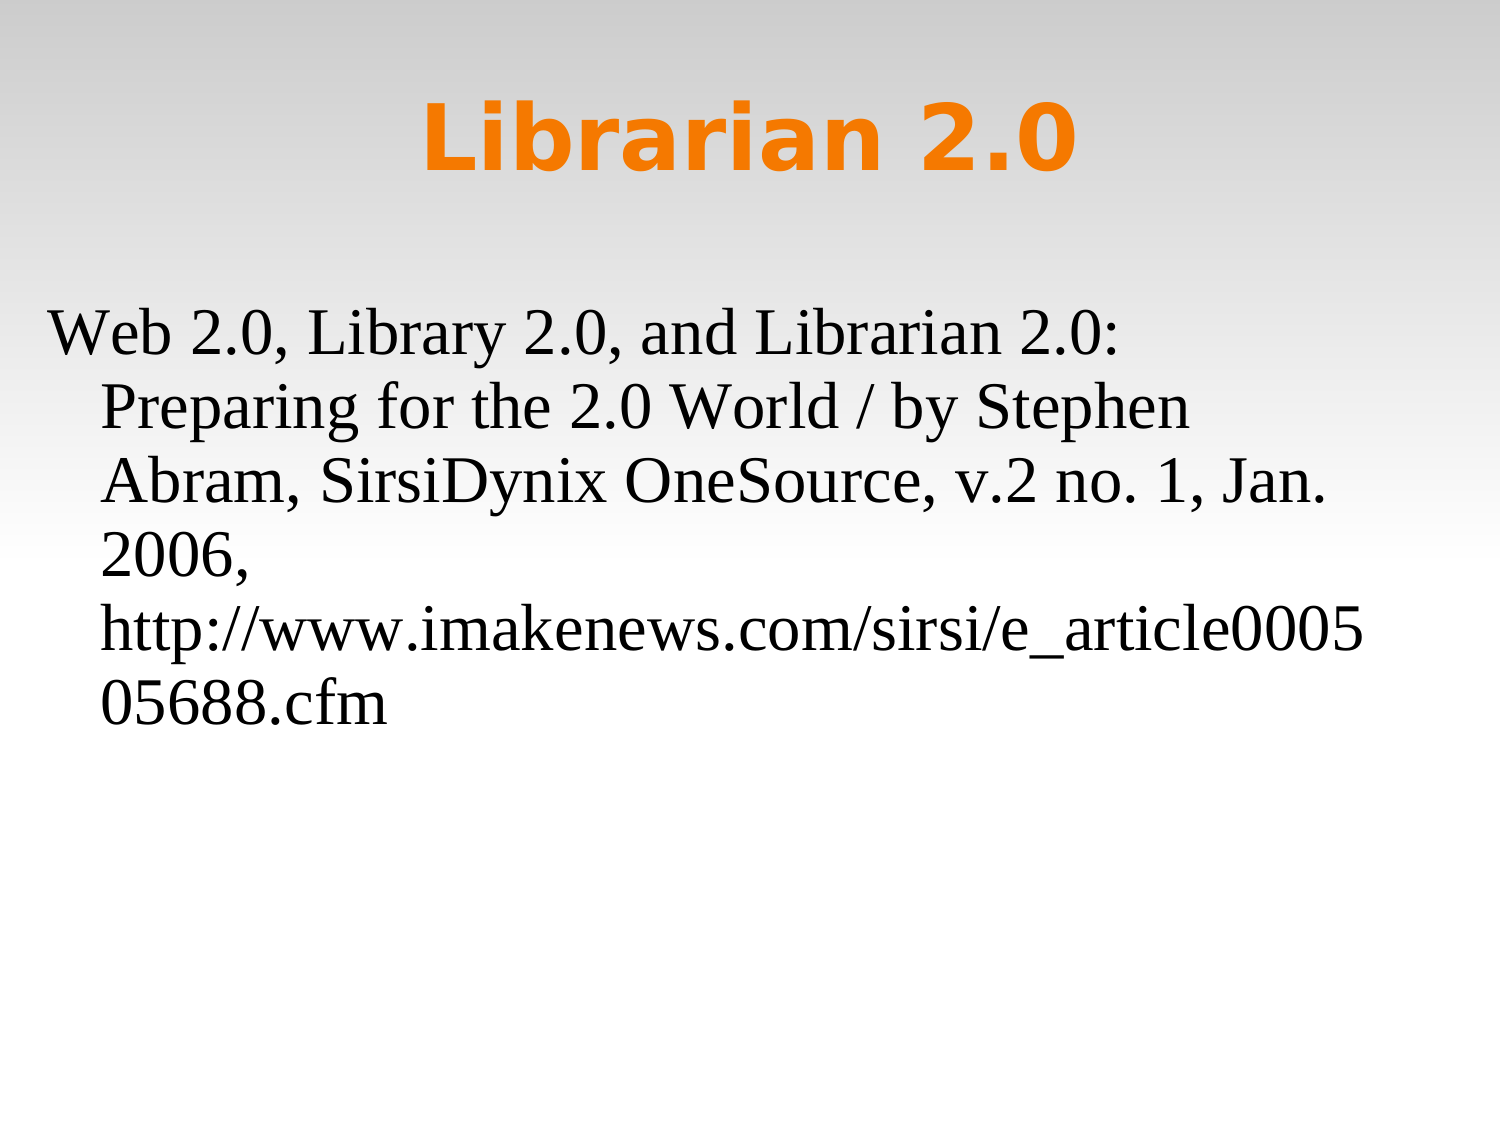

# Librarian 2.0
Web 2.0, Library 2.0, and Librarian 2.0: Preparing for the 2.0 World / by Stephen Abram, SirsiDynix OneSource, v.2 no. 1, Jan. 2006, http://www.imakenews.com/sirsi/e_article000505688.cfm